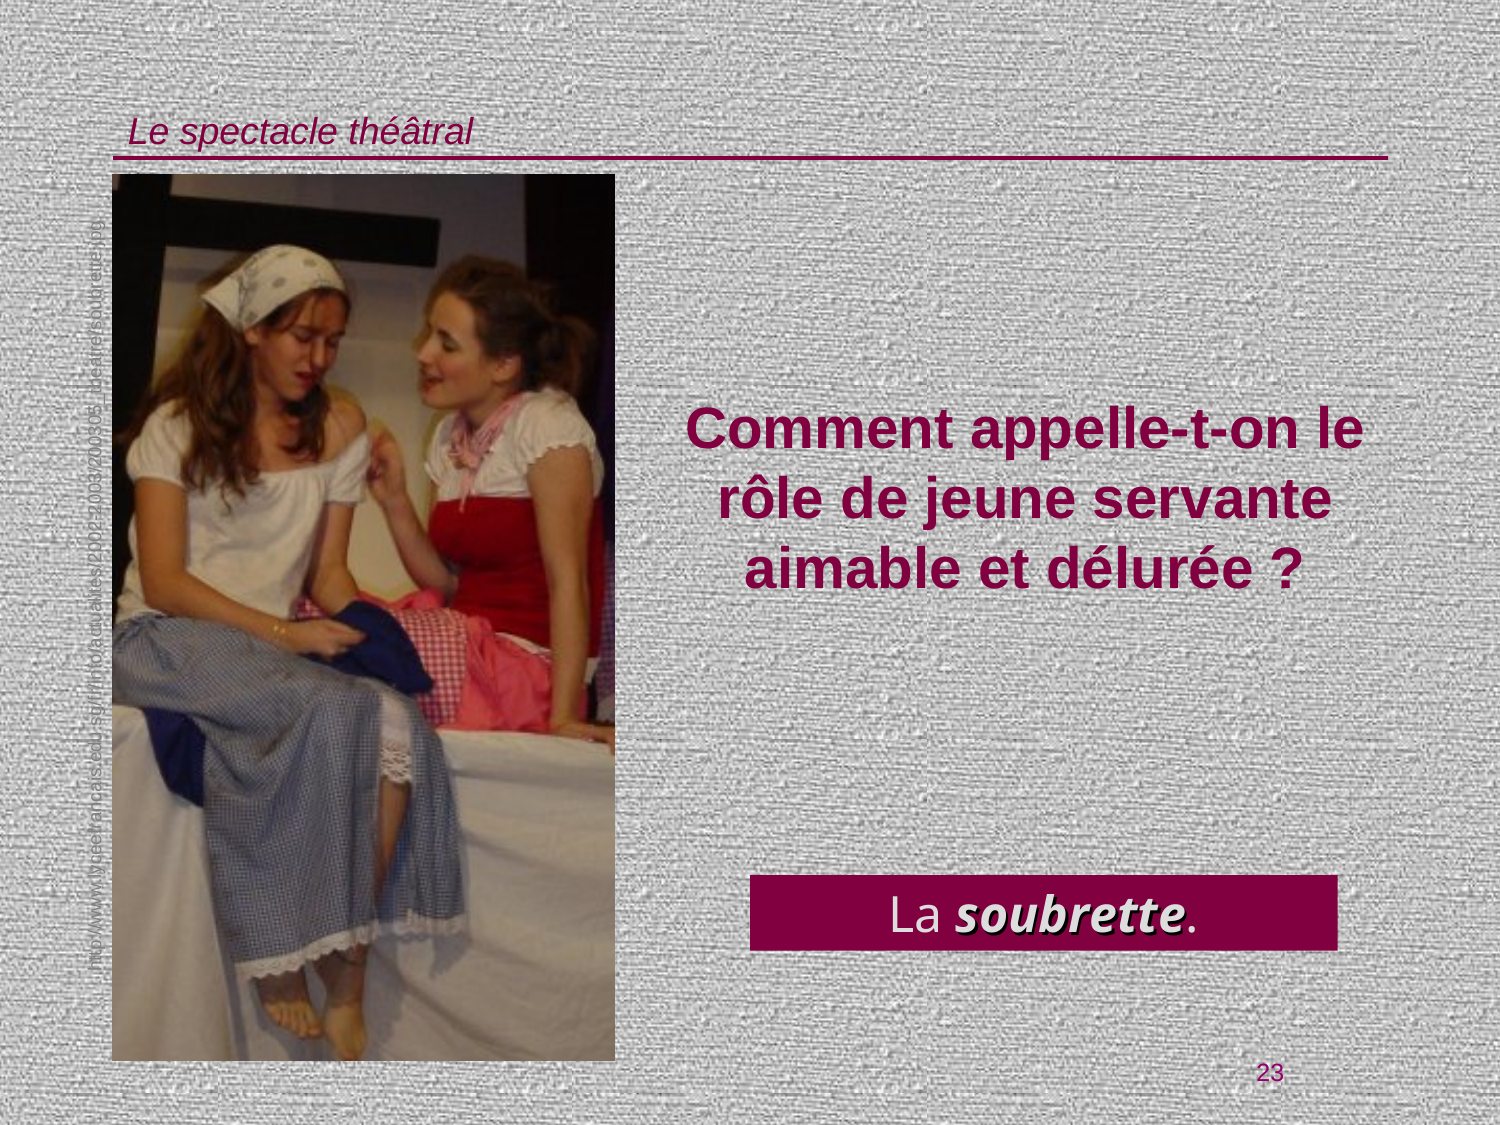

http://www.lyceefrancais.edu.sg/fr/info/actualites/2002-2003/200305_theatre/soubrette.jpg
Comment appelle-t-on le rôle de jeune servante aimable et délurée ?
La soubrette.
23